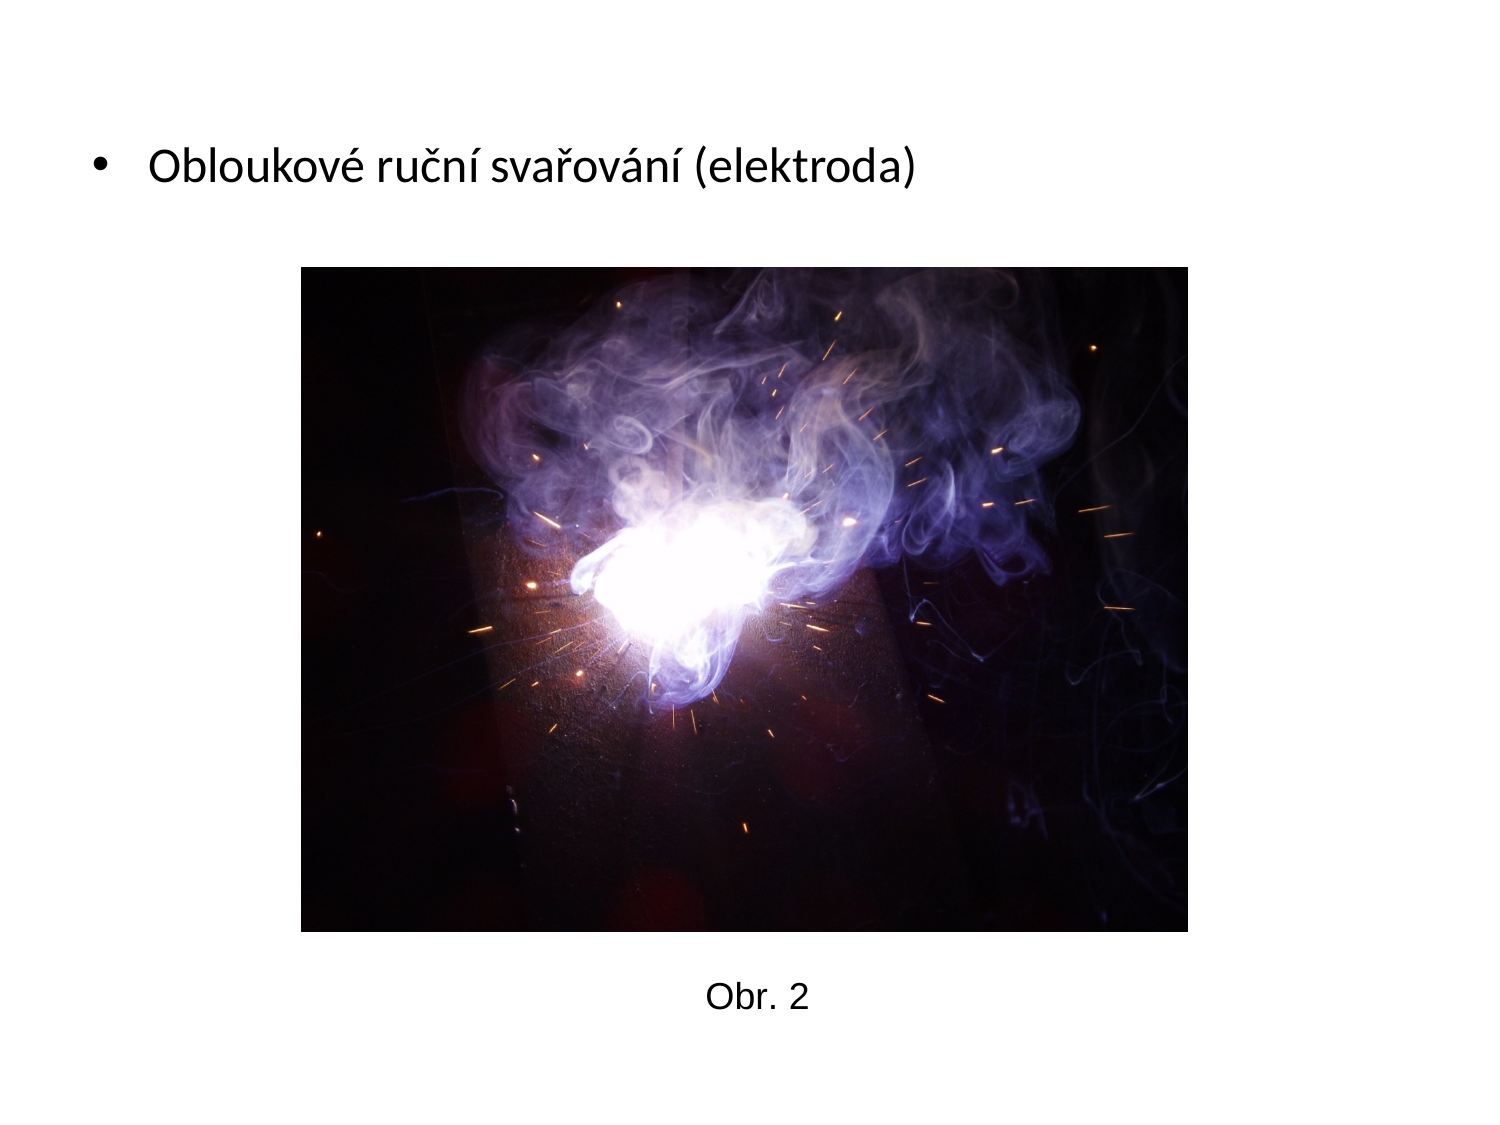

#
Obloukové ruční svařování (elektroda)
Obr. 2